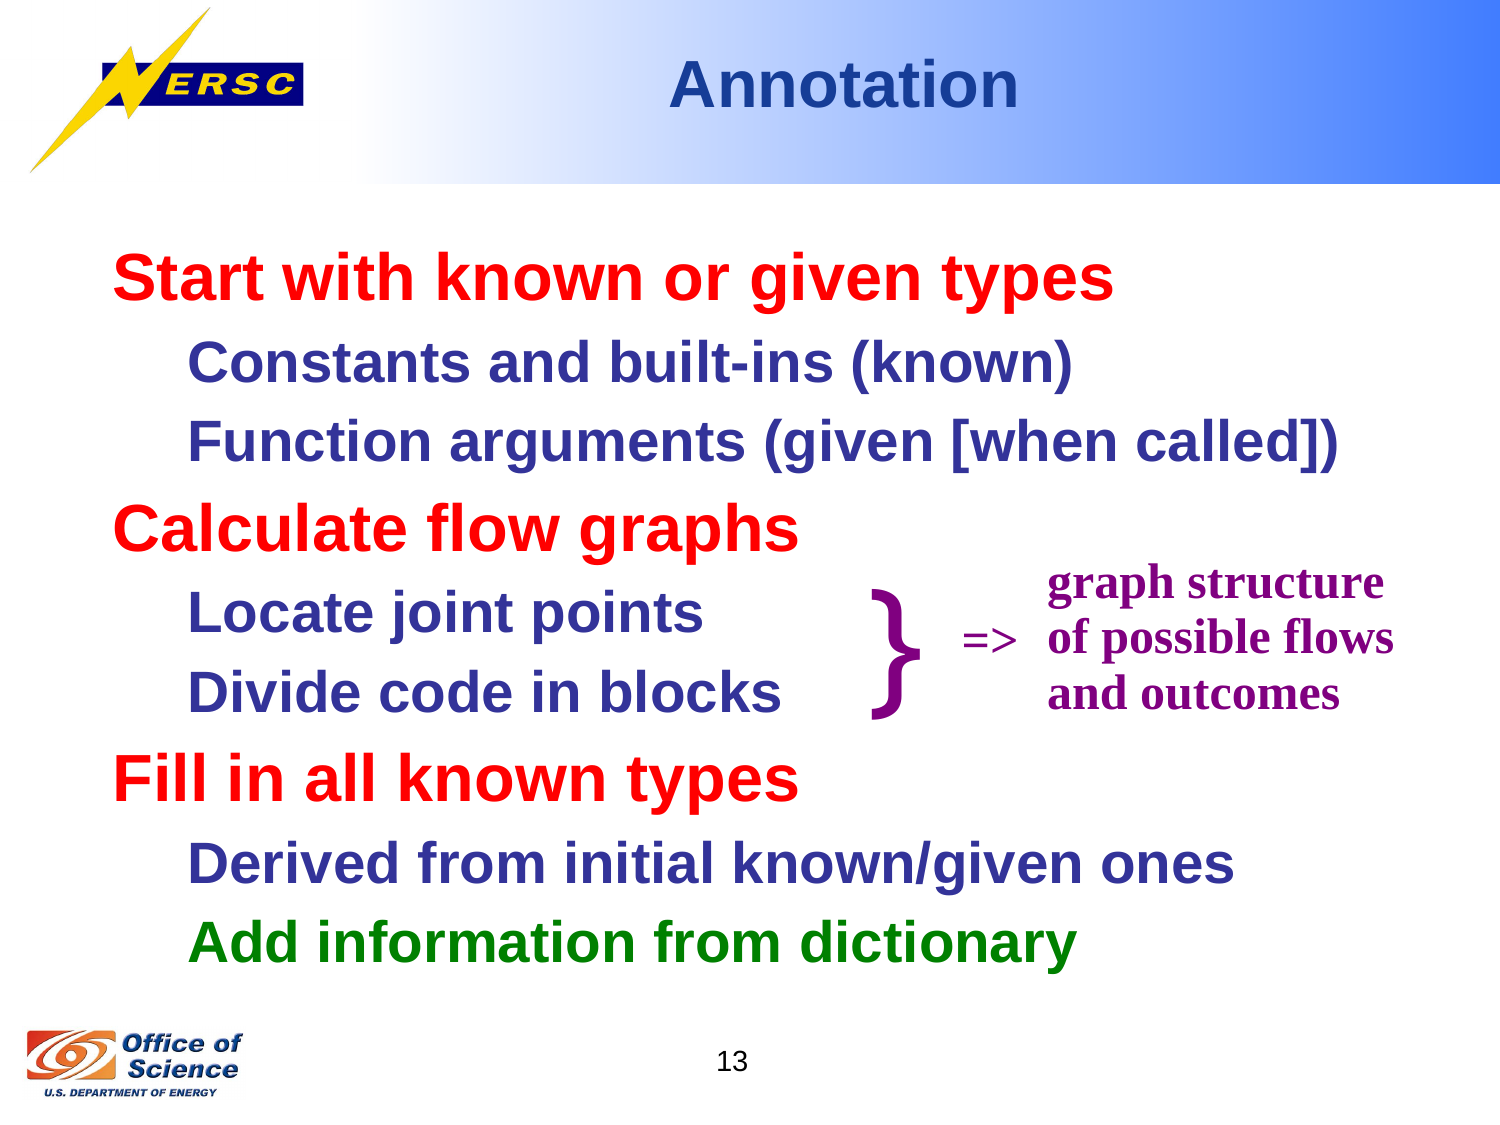

# Annotation
Start with known or given types
Constants and built-ins (known)
Function arguments (given [when called])
Calculate flow graphs
Locate joint points
Divide code in blocks
Fill in all known types
Derived from initial known/given ones
Add information from dictionary
}
graph structure of possible flows and outcomes
=>